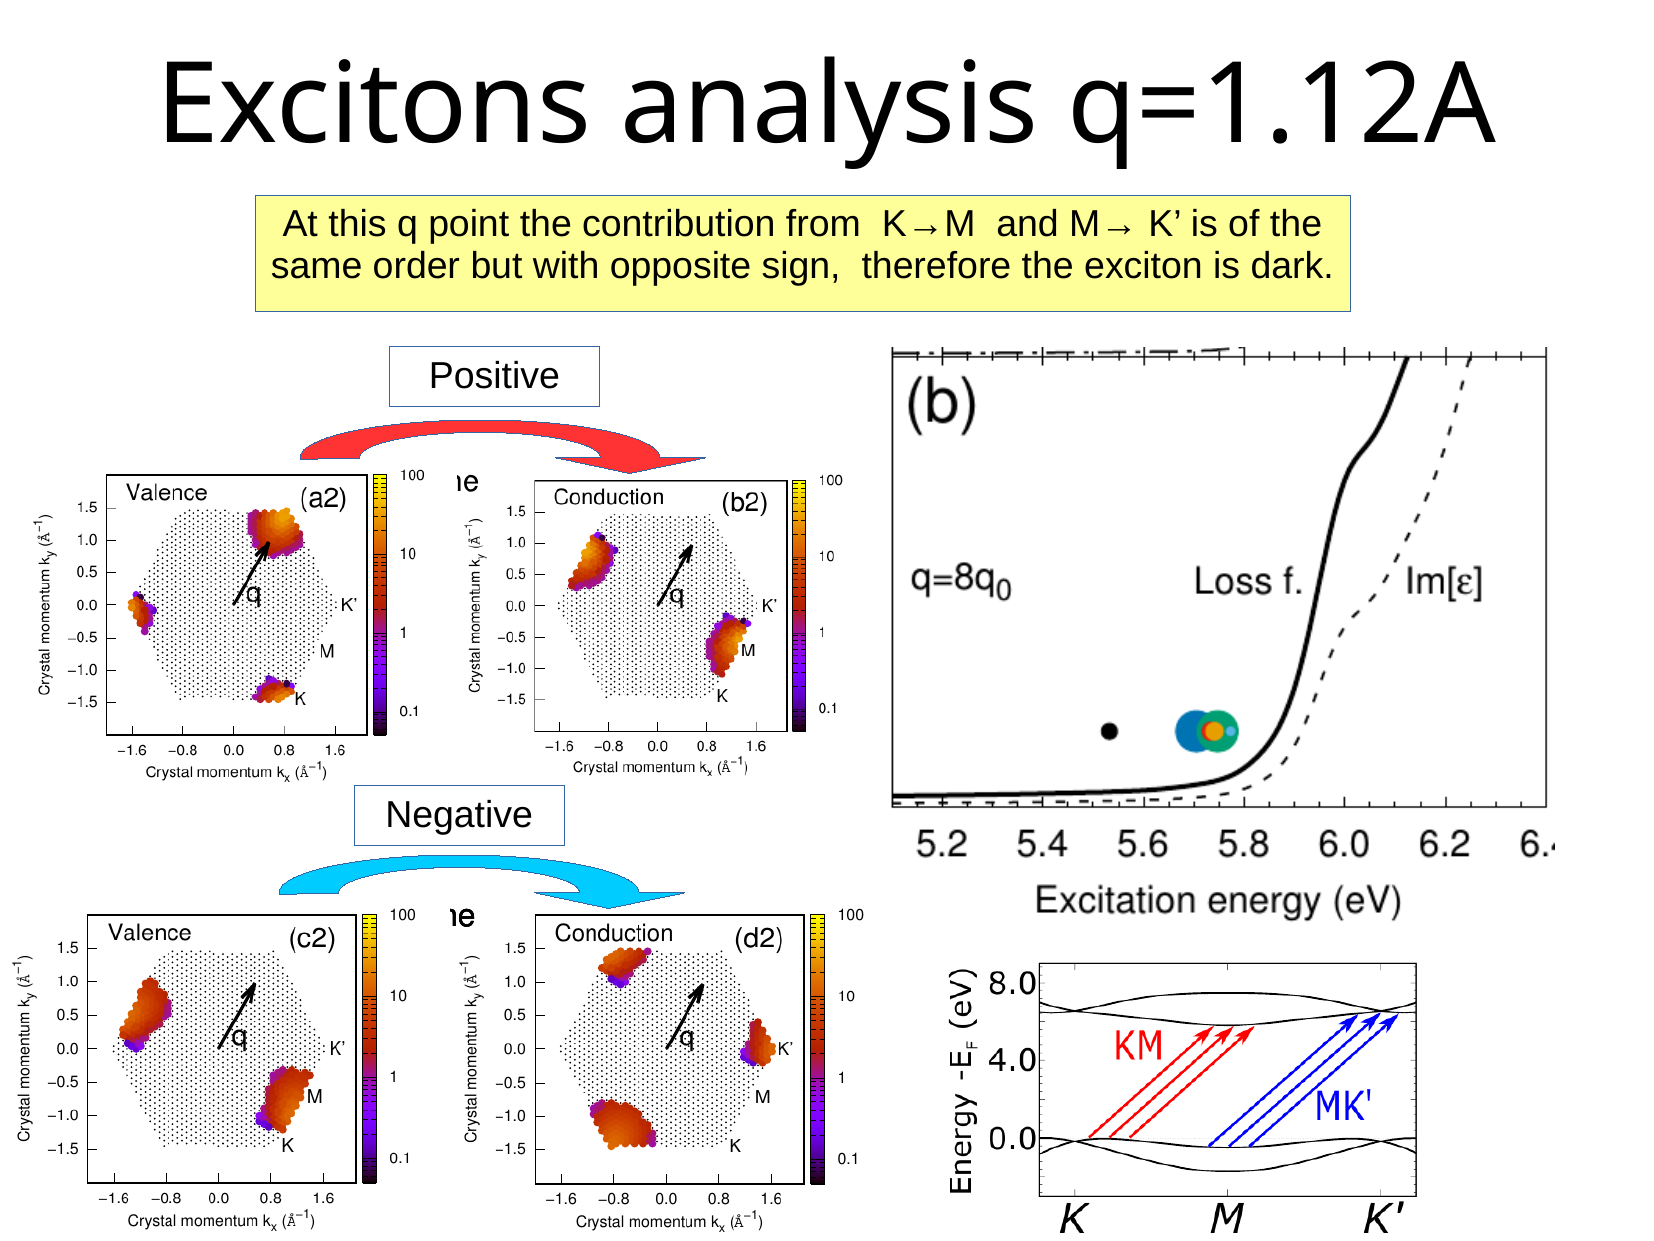

# Excitons analysis q=1.12A
At this q point the contribution from K→M and M→ K’ is of the same order but with opposite sign, therefore the exciton is dark.
Positive
Negative